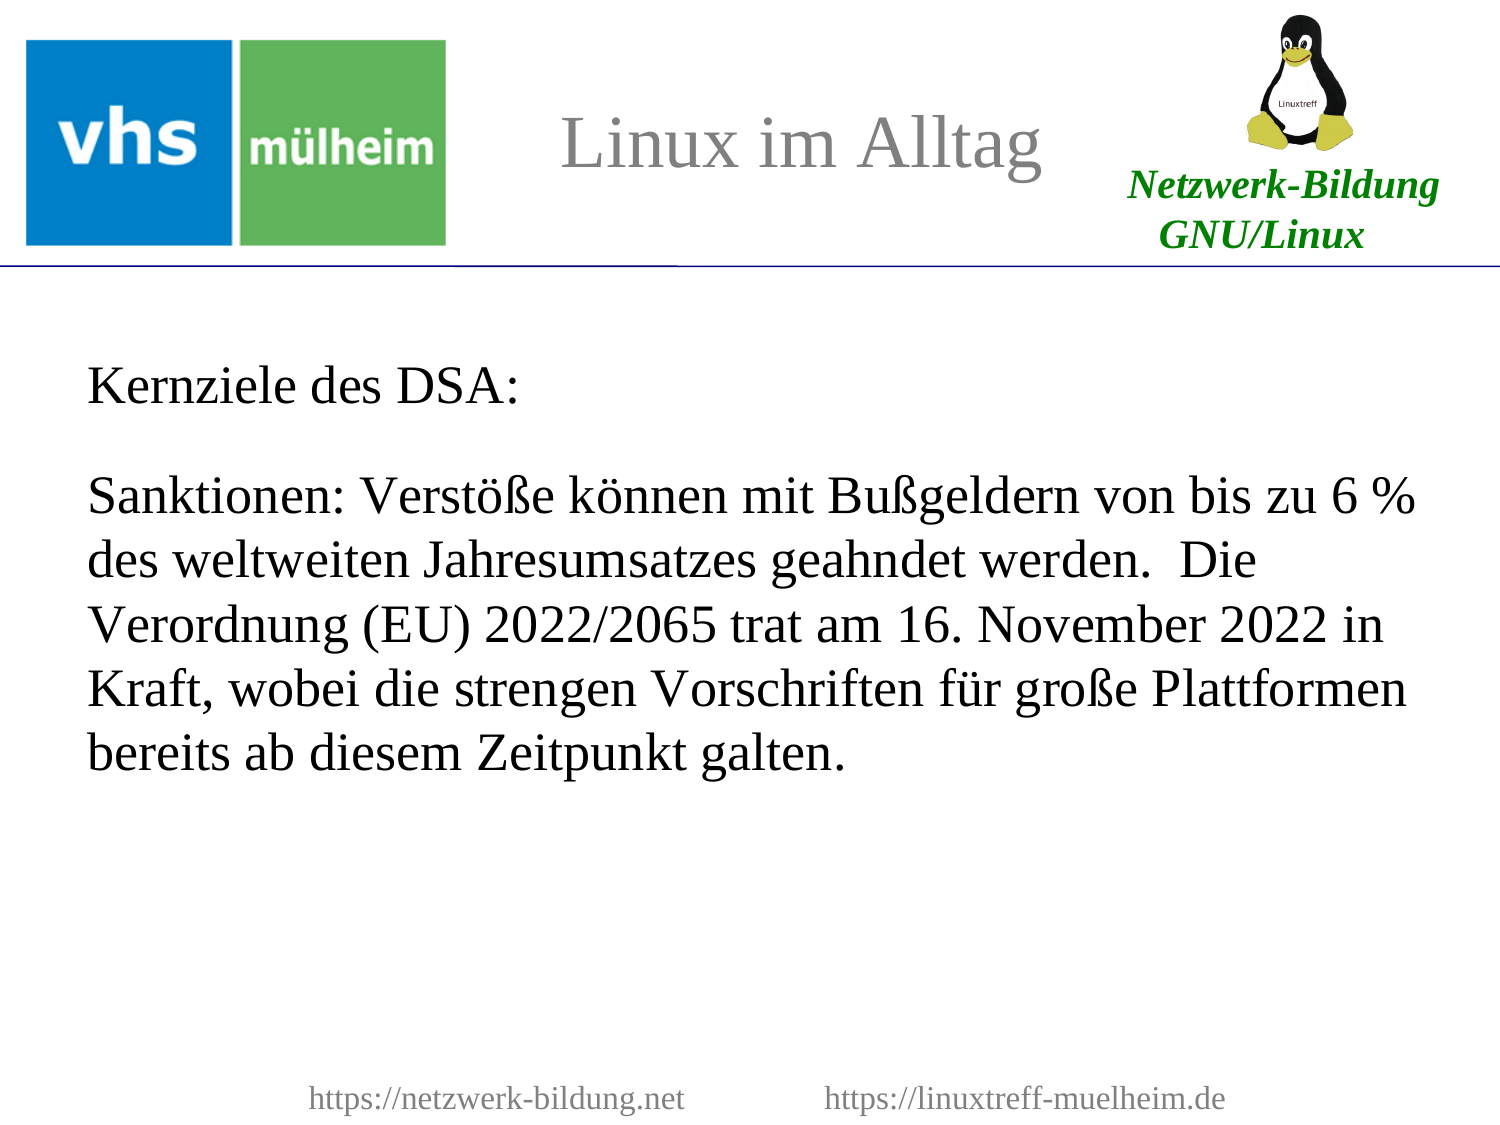

Linux im Alltag
Netzwerk-Bildung
 GNU/Linux
Kernziele des DSA:
Sanktionen: Verstöße können mit Bußgeldern von bis zu 6 % des weltweiten Jahresumsatzes geahndet werden.  Die Verordnung (EU) 2022/2065 trat am 16. November 2022 in Kraft, wobei die strengen Vorschriften für große Plattformen bereits ab diesem Zeitpunkt galten.
https://netzwerk-bildung.net		https://linuxtreff-muelheim.de